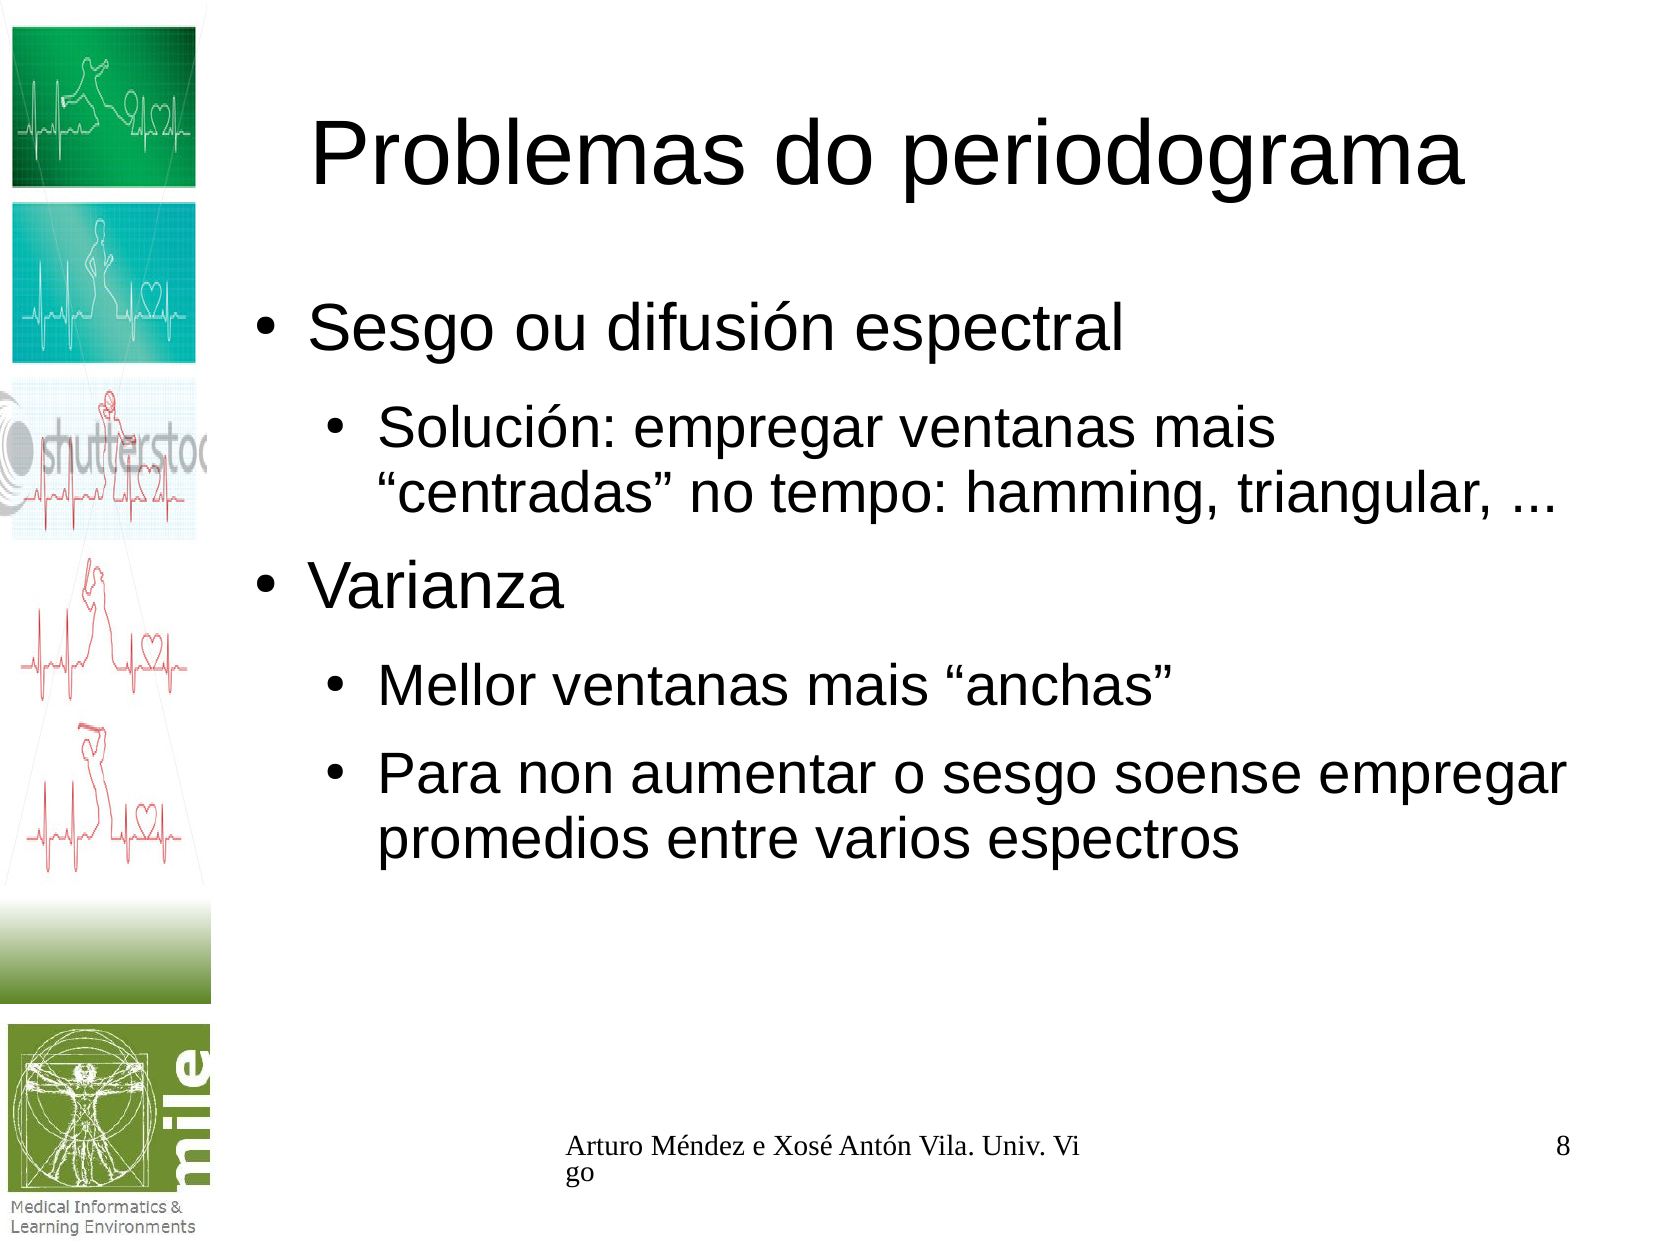

# Problemas do periodograma
Sesgo ou difusión espectral
Solución: empregar ventanas mais “centradas” no tempo: hamming, triangular, ...
Varianza
Mellor ventanas mais “anchas”
Para non aumentar o sesgo soense empregar promedios entre varios espectros
Arturo Méndez e Xosé Antón Vila. Univ. Vigo
8